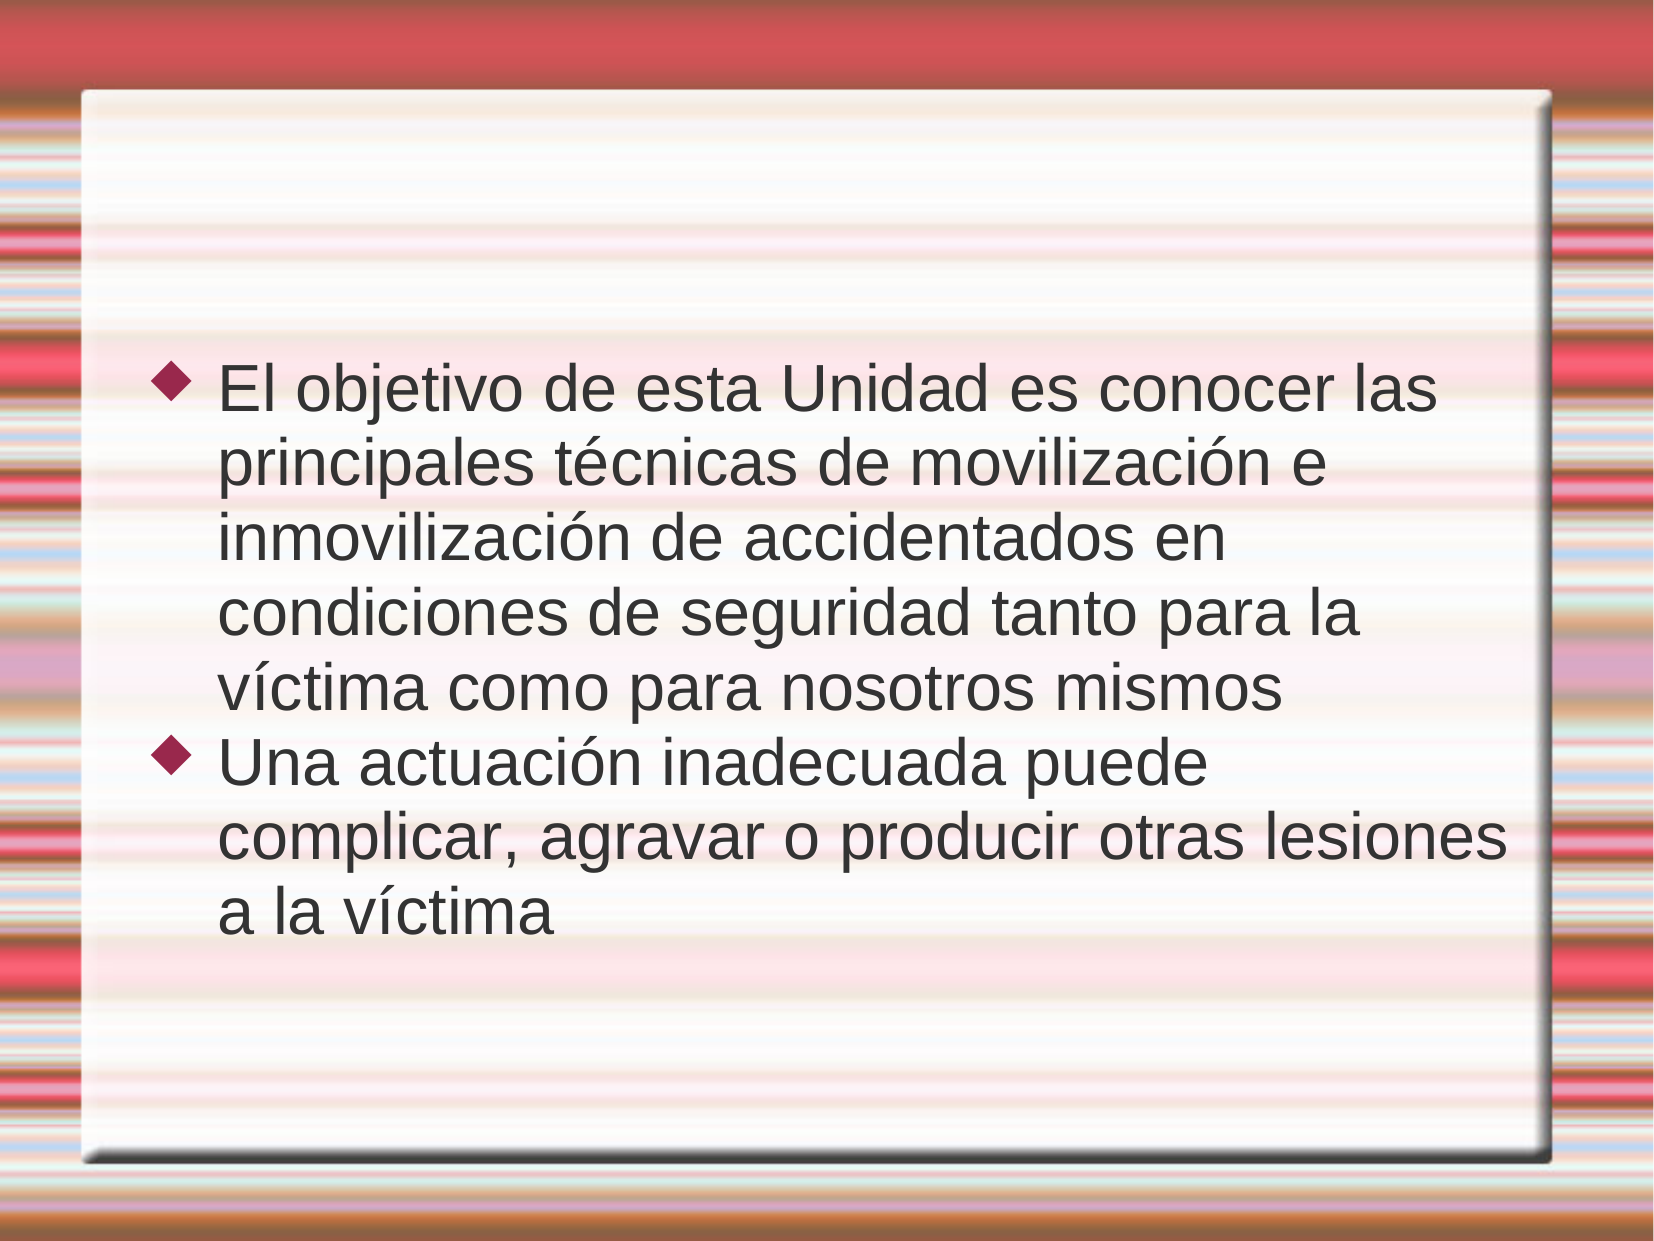

#
El objetivo de esta Unidad es conocer las principales técnicas de movilización e inmovilización de accidentados en condiciones de seguridad tanto para la víctima como para nosotros mismos
Una actuación inadecuada puede complicar, agravar o producir otras lesiones a la víctima